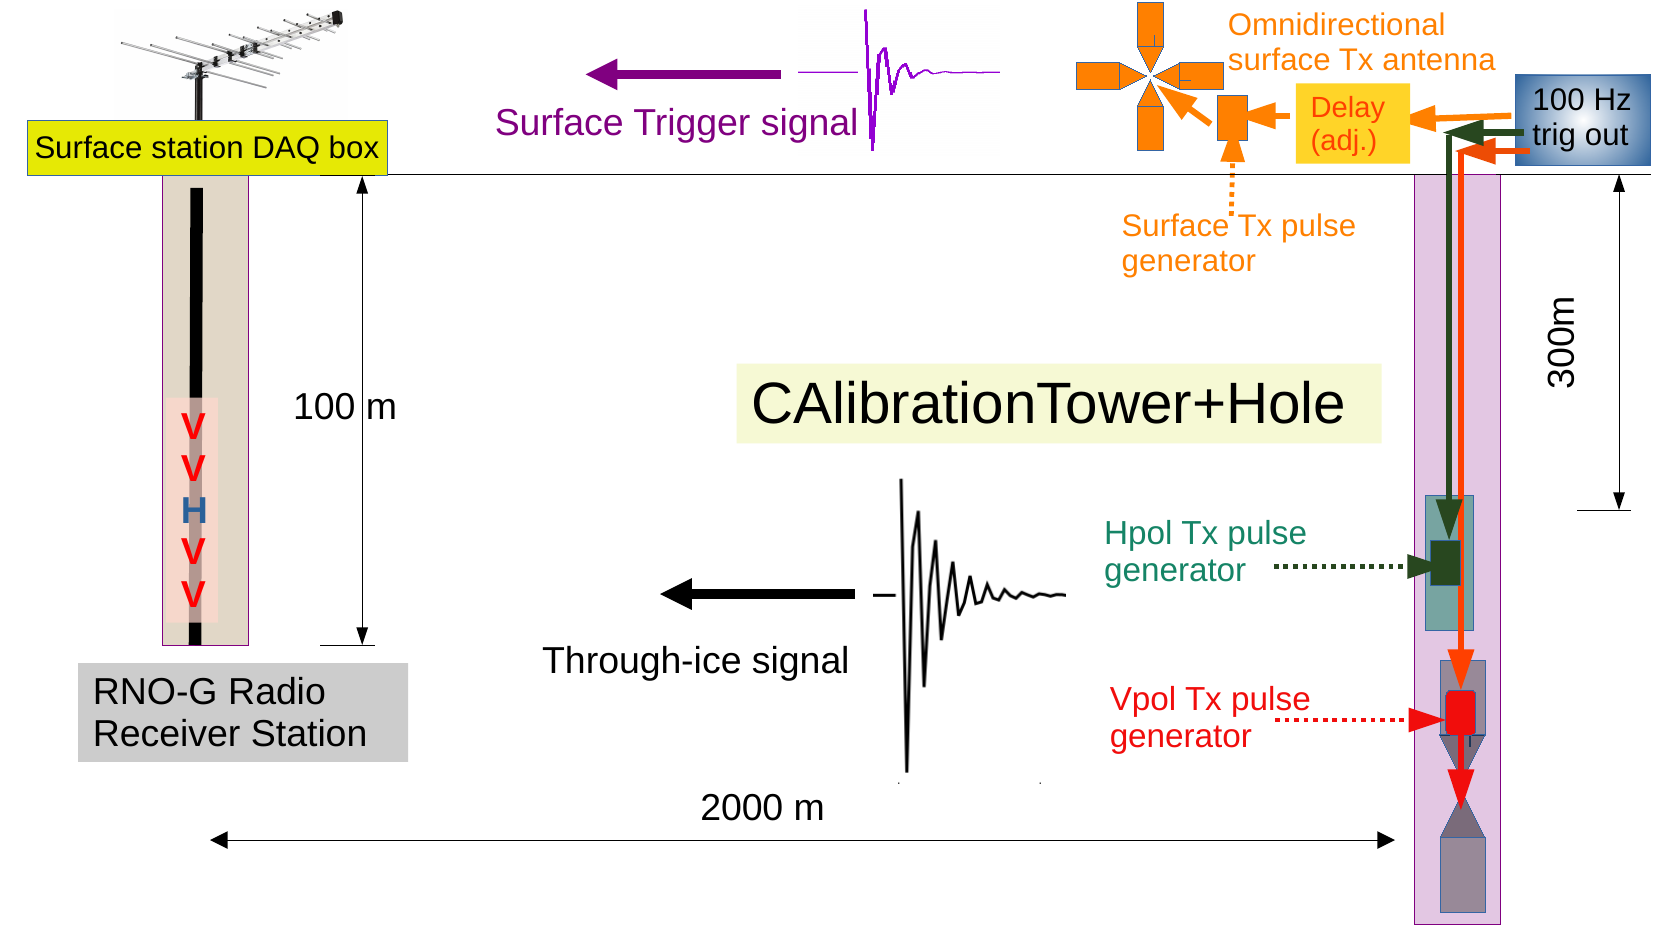

Omnidirectional surface Tx antenna
100 Hz trig out
Delay (adj.)
Surface Trigger signal
Surface station DAQ box
Surface Tx pulse
generator
CAlibrationTower+Hole
100 m
VV
H
VV
Hpol Tx pulse generator
Through-ice signal
RNO-G Radio
Receiver Station
Vpol Tx pulse generator
2000 m